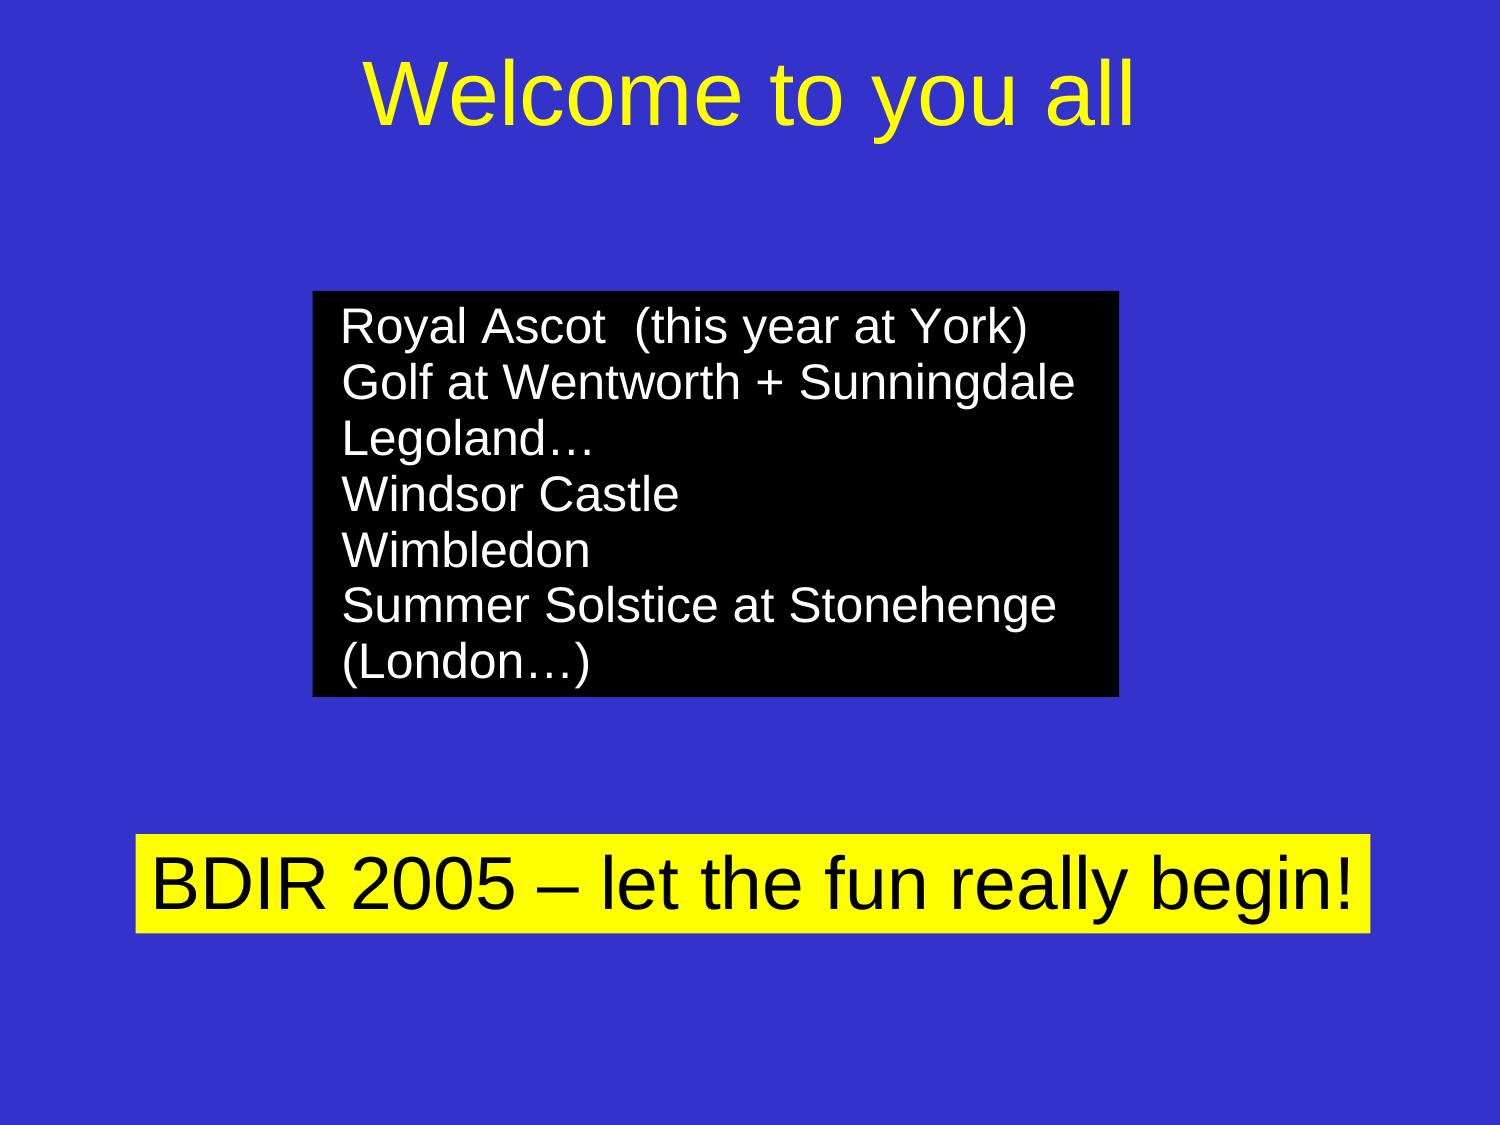

# Welcome to you all
 Royal Ascot (this year at York)
 Golf at Wentworth + Sunningdale
 Legoland…
 Windsor Castle
 Wimbledon
 Summer Solstice at Stonehenge
 (London…)
BDIR 2005 – let the fun really begin!